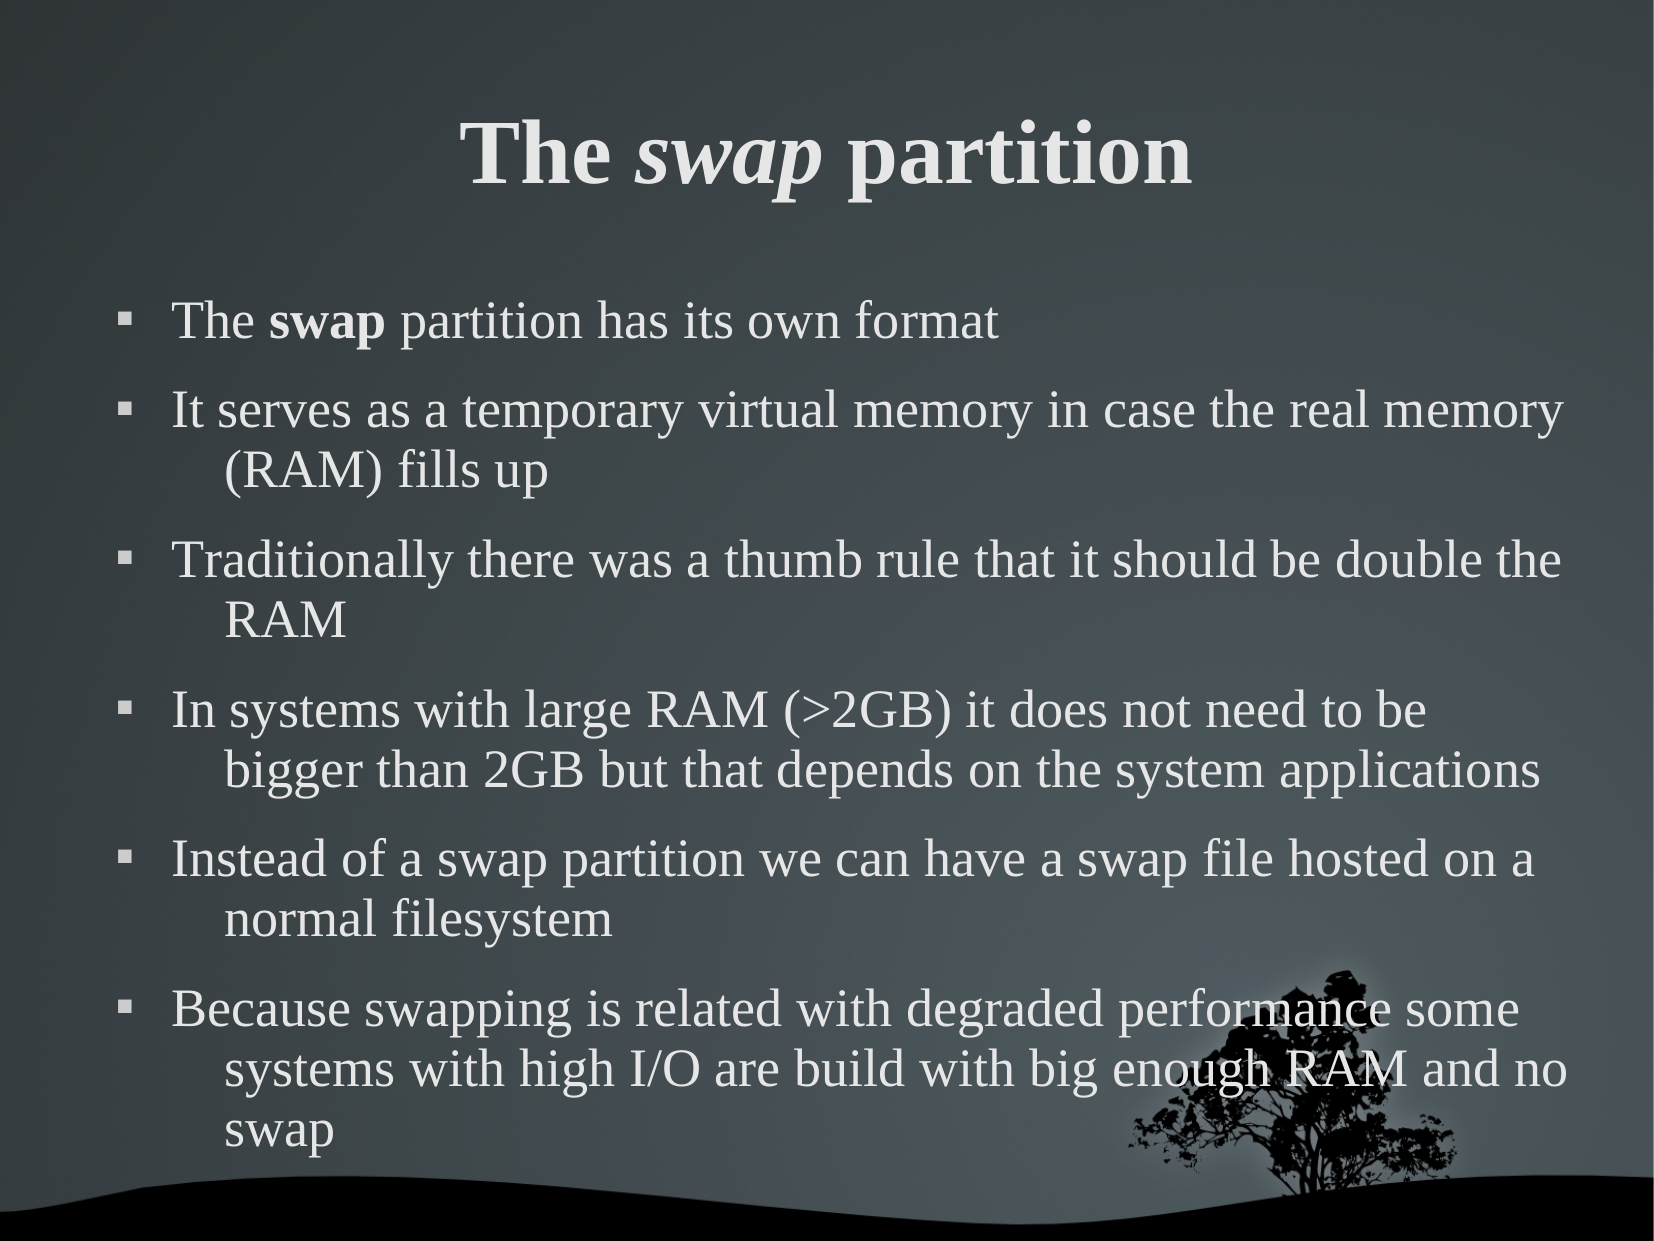

# The swap partition
The swap partition has its own format
It serves as a temporary virtual memory in case the real memory (RAM) fills up
Traditionally there was a thumb rule that it should be double the RAM
In systems with large RAM (>2GB) it does not need to be bigger than 2GB but that depends on the system applications
Instead of a swap partition we can have a swap file hosted on a normal filesystem
Because swapping is related with degraded performance some systems with high I/O are build with big enough RAM and no swap